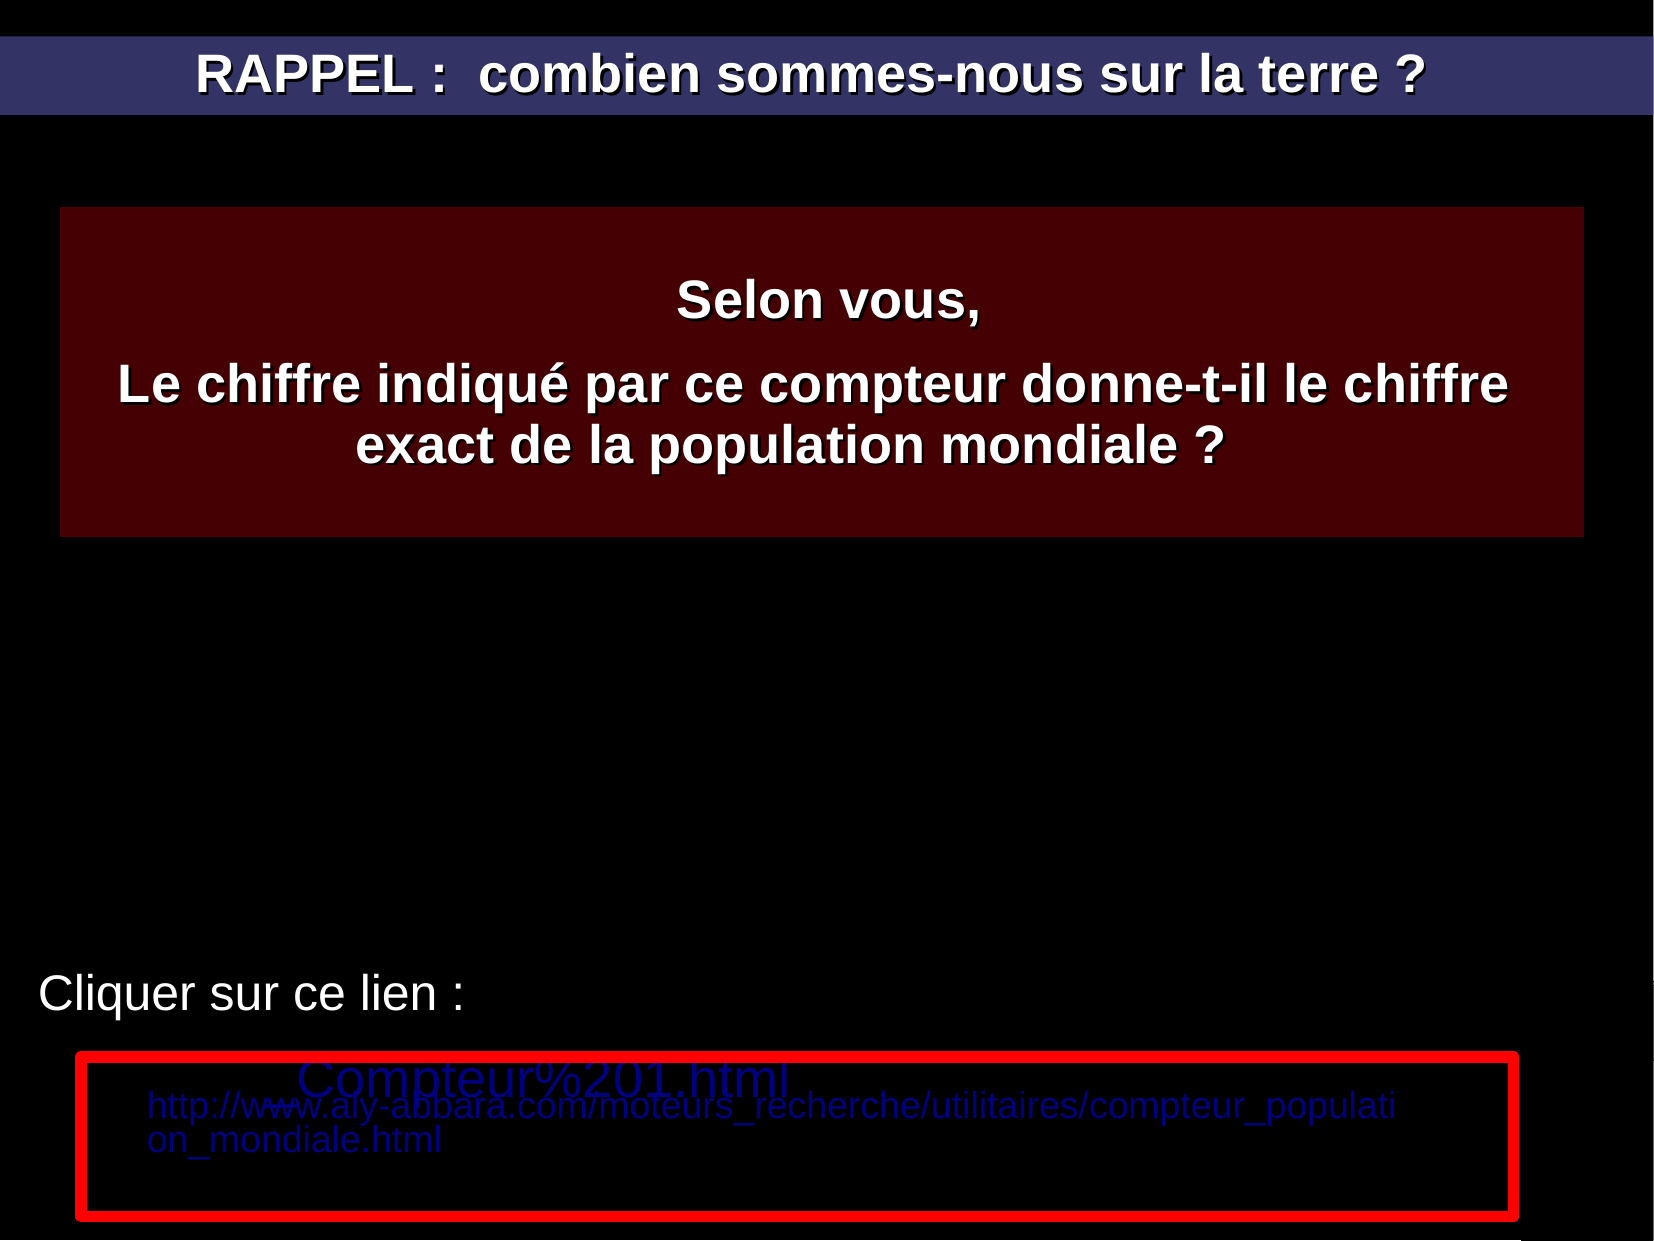

RAPPEL : combien sommes-nous sur la terre ?
 Selon vous,
Le chiffre indiqué par ce compteur donne-t-il le chiffre
exact de la population mondiale ?
Cliquer sur ce lien :
http://www.komcitiz.com/JL/exemples/125405_Compteur%201.html
http://www.aly-abbara.com/moteurs_recherche/utilitaires/compteur_population_mondiale.html